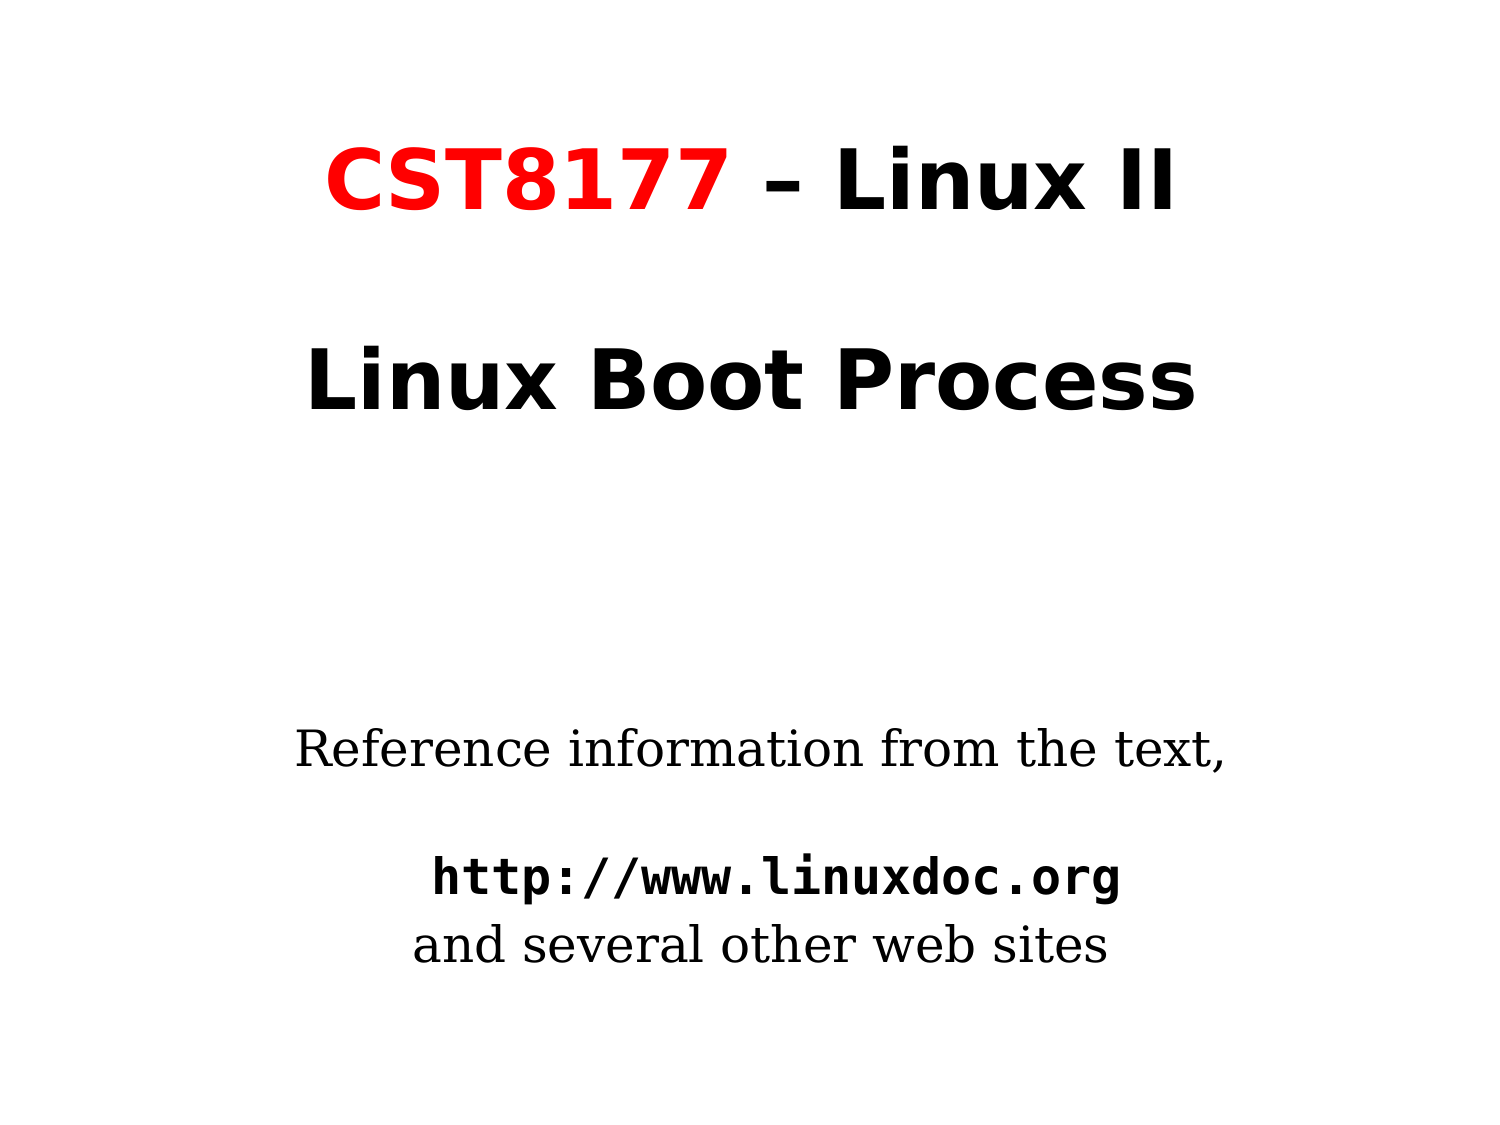

# CST8177 – Linux II Linux Boot Process
Reference information from the text,
 http://www.linuxdoc.org
and several other web sites